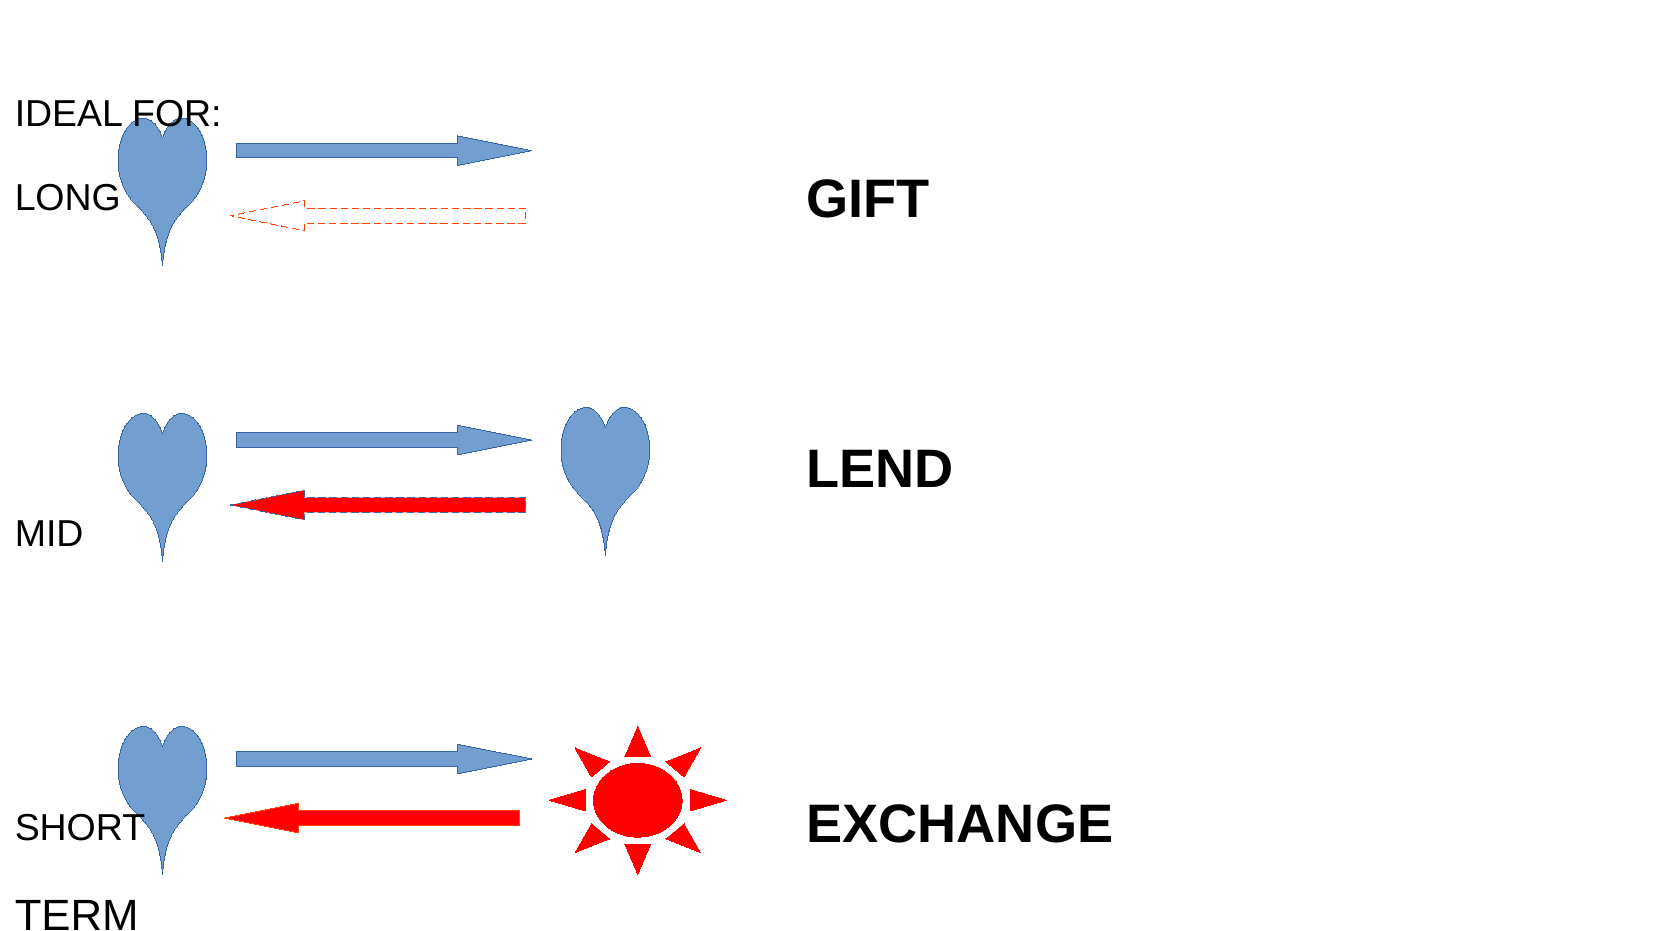

IDEAL FOR:
LONG
MID
SHORT
TERM
GIFT
LEND
EXCHANGE